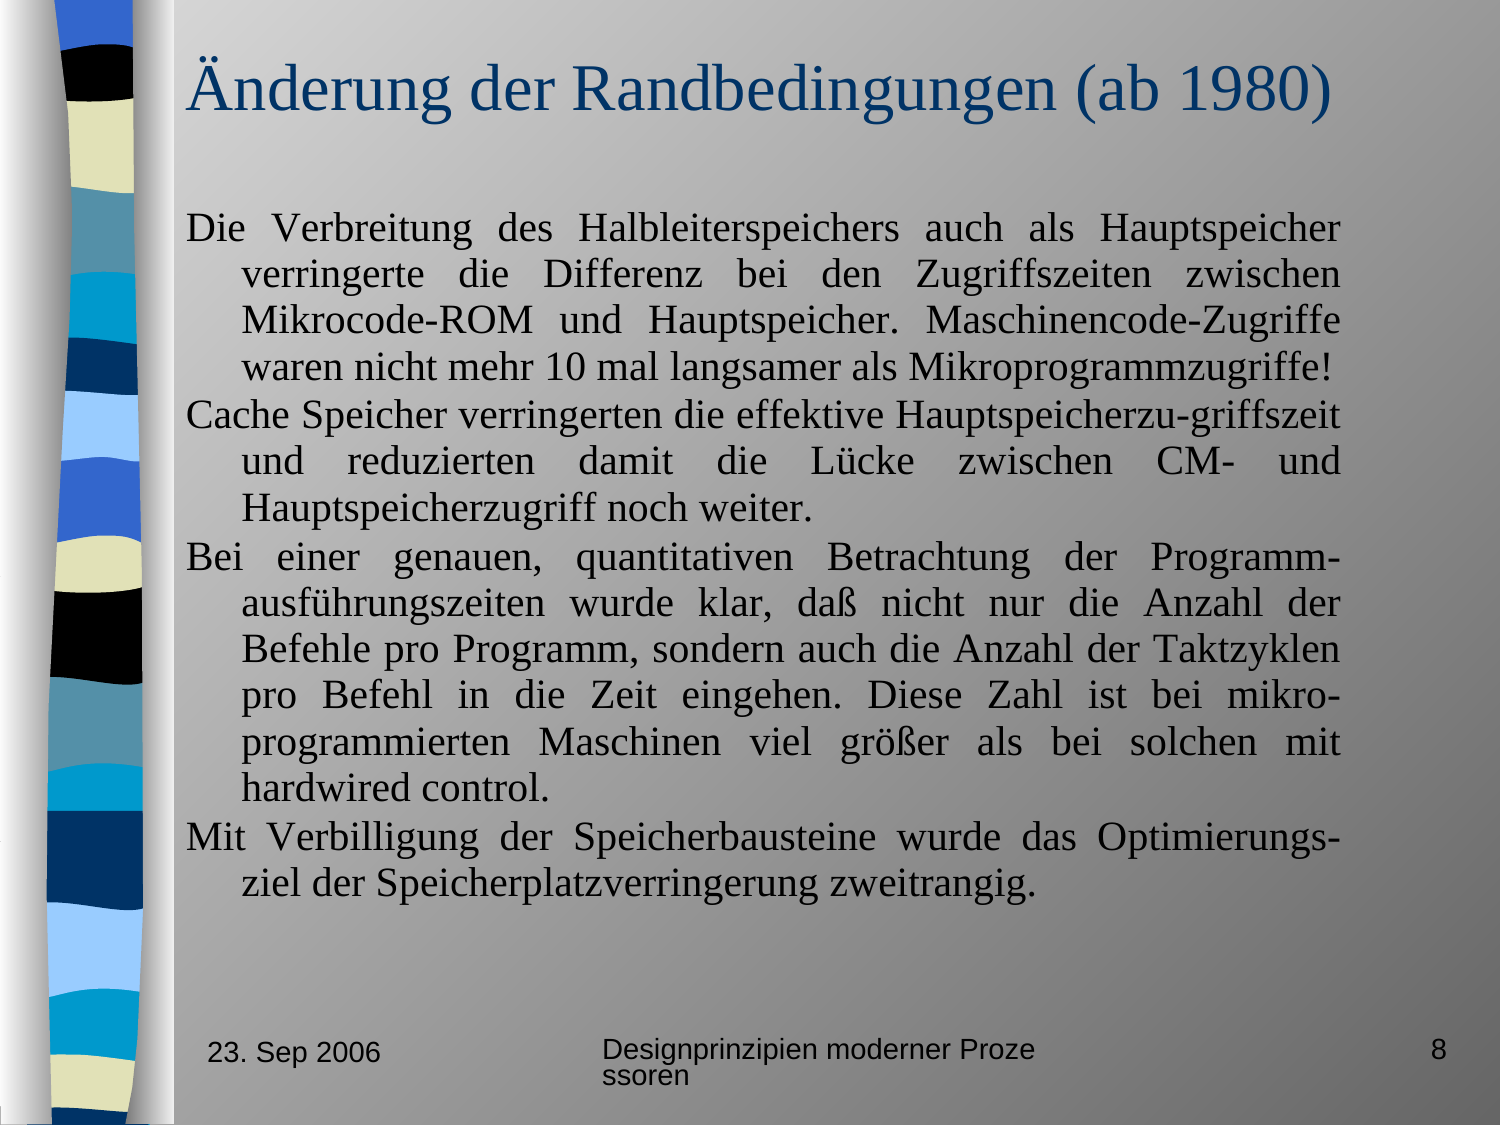

# Änderung der Randbedingungen (ab 1980)
Die Verbreitung des Halbleiterspeichers auch als Hauptspeicher verringerte die Differenz bei den Zugriffszeiten zwischen Mikrocode-ROM und Hauptspeicher. Maschinencode-Zugriffe waren nicht mehr 10 mal langsamer als Mikroprogrammzugriffe!
Cache Speicher verringerten die effektive Hauptspeicherzu-griffszeit und reduzierten damit die Lücke zwischen CM- und Hauptspeicherzugriff noch weiter.
Bei einer genauen, quantitativen Betrachtung der Programm-ausführungszeiten wurde klar, daß nicht nur die Anzahl der Befehle pro Programm, sondern auch die Anzahl der Taktzyklen pro Befehl in die Zeit eingehen. Diese Zahl ist bei mikro-programmierten Maschinen viel größer als bei solchen mit hardwired control.
Mit Verbilligung der Speicherbausteine wurde das Optimierungs-ziel der Speicherplatzverringerung zweitrangig.
Designprinzipien moderner Prozessoren
8